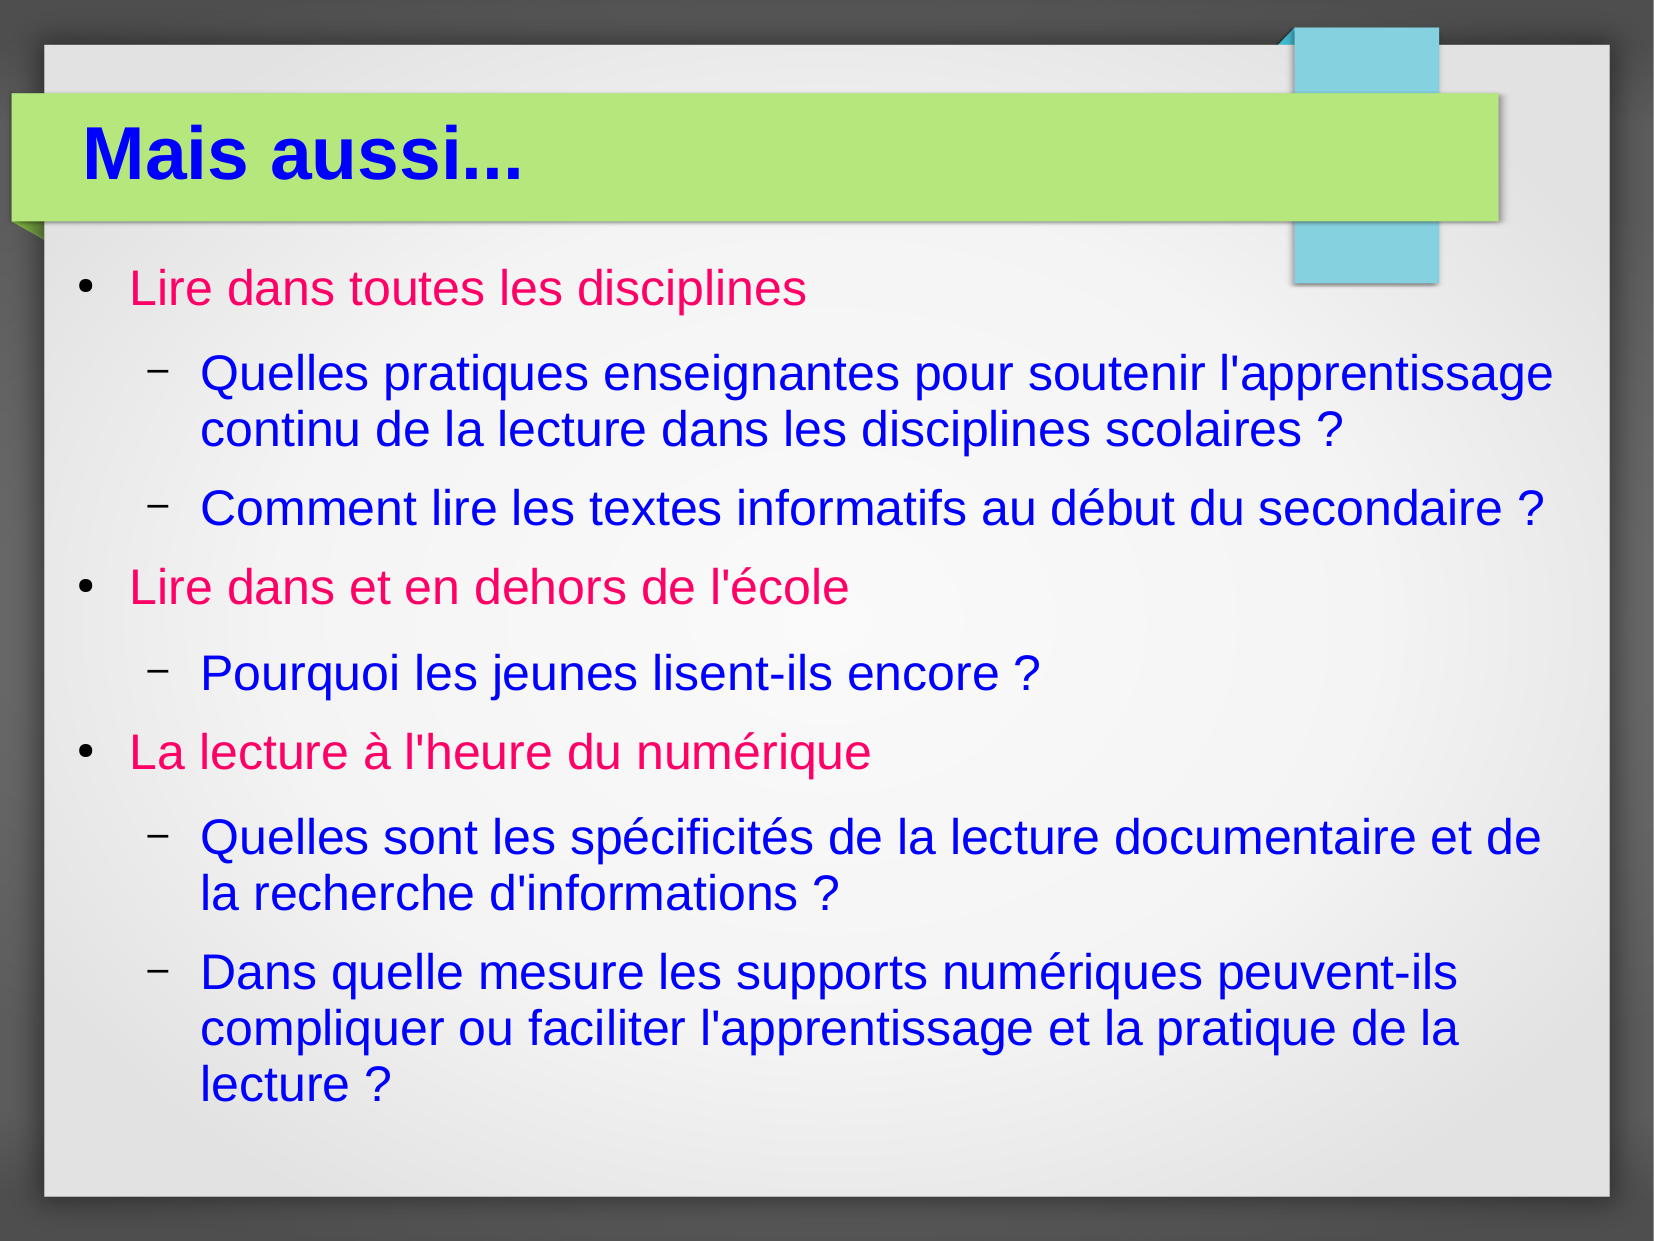

# Mais aussi...
Lire dans toutes les disciplines
Quelles pratiques enseignantes pour soutenir l'apprentissage continu de la lecture dans les disciplines scolaires ?
Comment lire les textes informatifs au début du secondaire ?
Lire dans et en dehors de l'école
Pourquoi les jeunes lisent-ils encore ?
La lecture à l'heure du numérique
Quelles sont les spécificités de la lecture documentaire et de la recherche d'informations ?
Dans quelle mesure les supports numériques peuvent-ils compliquer ou faciliter l'apprentissage et la pratique de la lecture ?